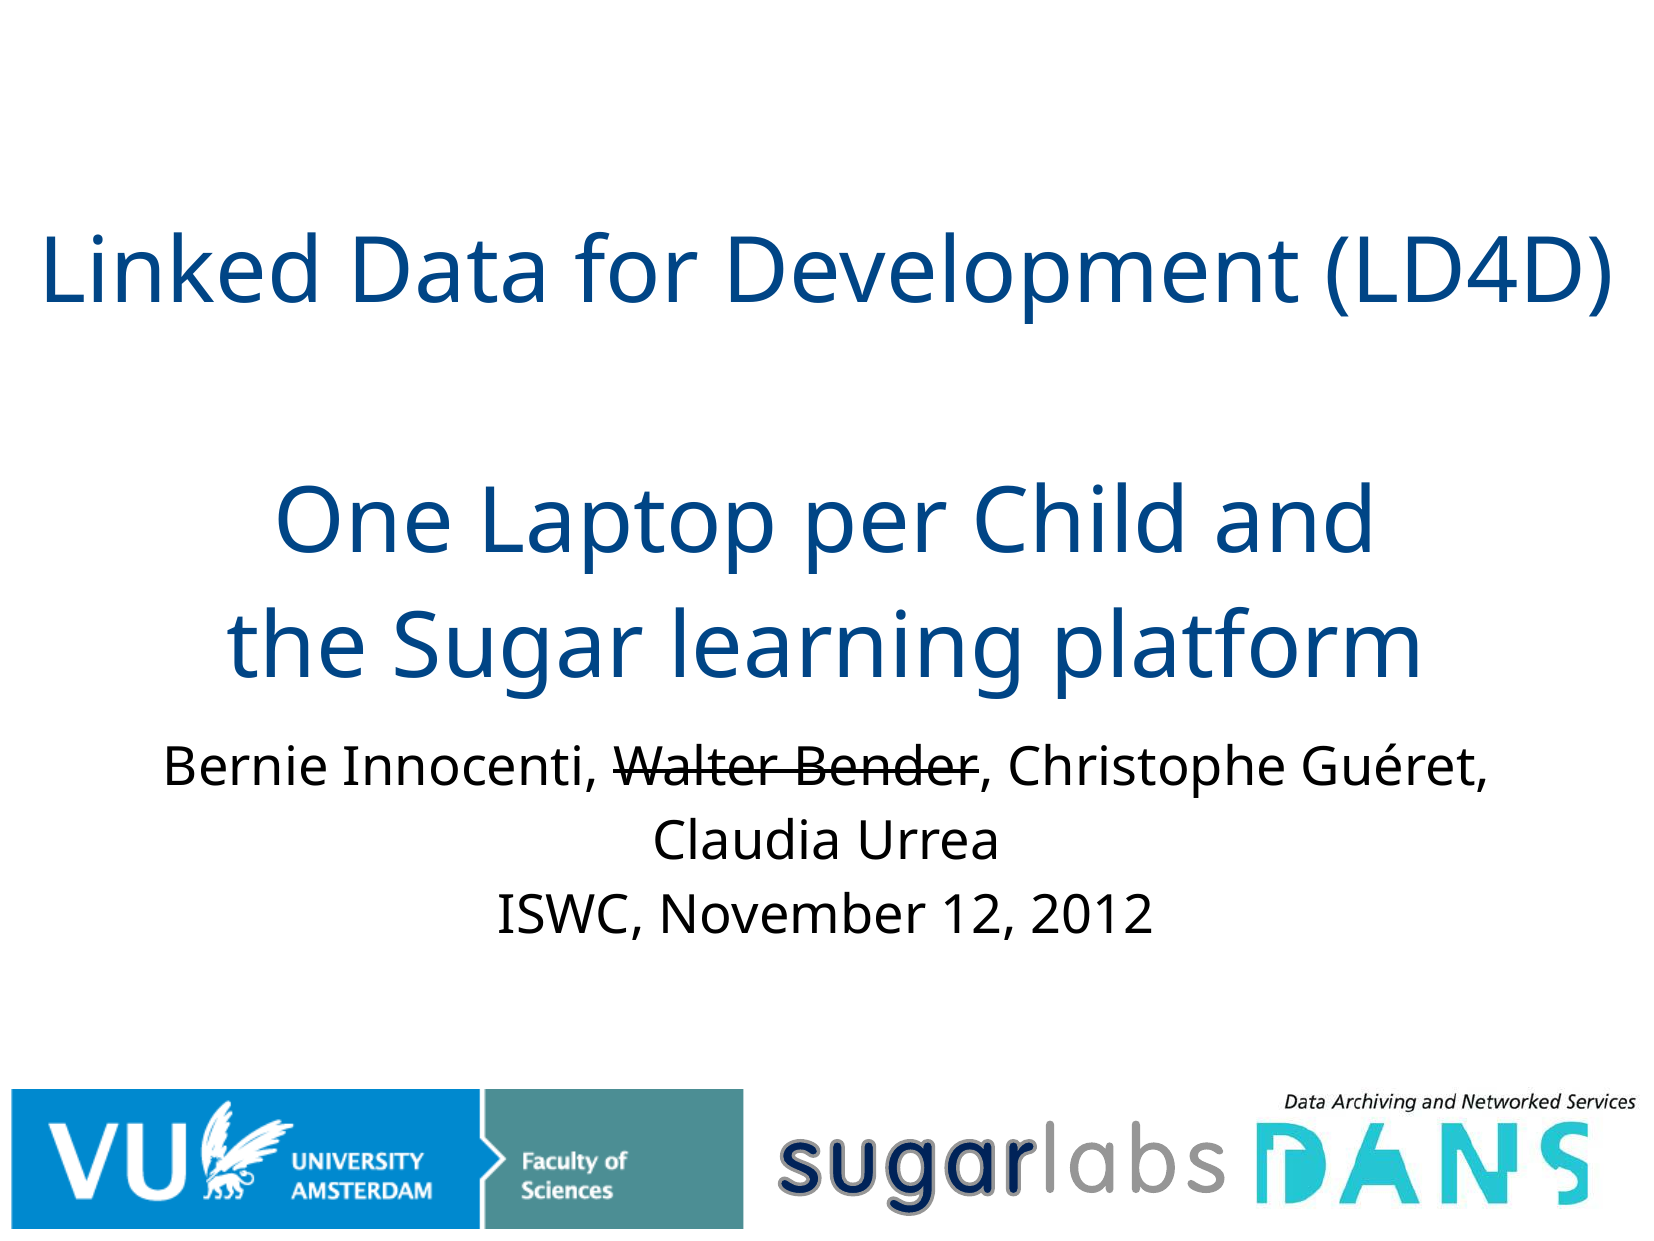

# Linked Data for Development (LD4D) One Laptop per Child and the Sugar learning platform
Bernie Innocenti, Walter Bender, Christophe Guéret,
Claudia Urrea
ISWC, November 12, 2012
1